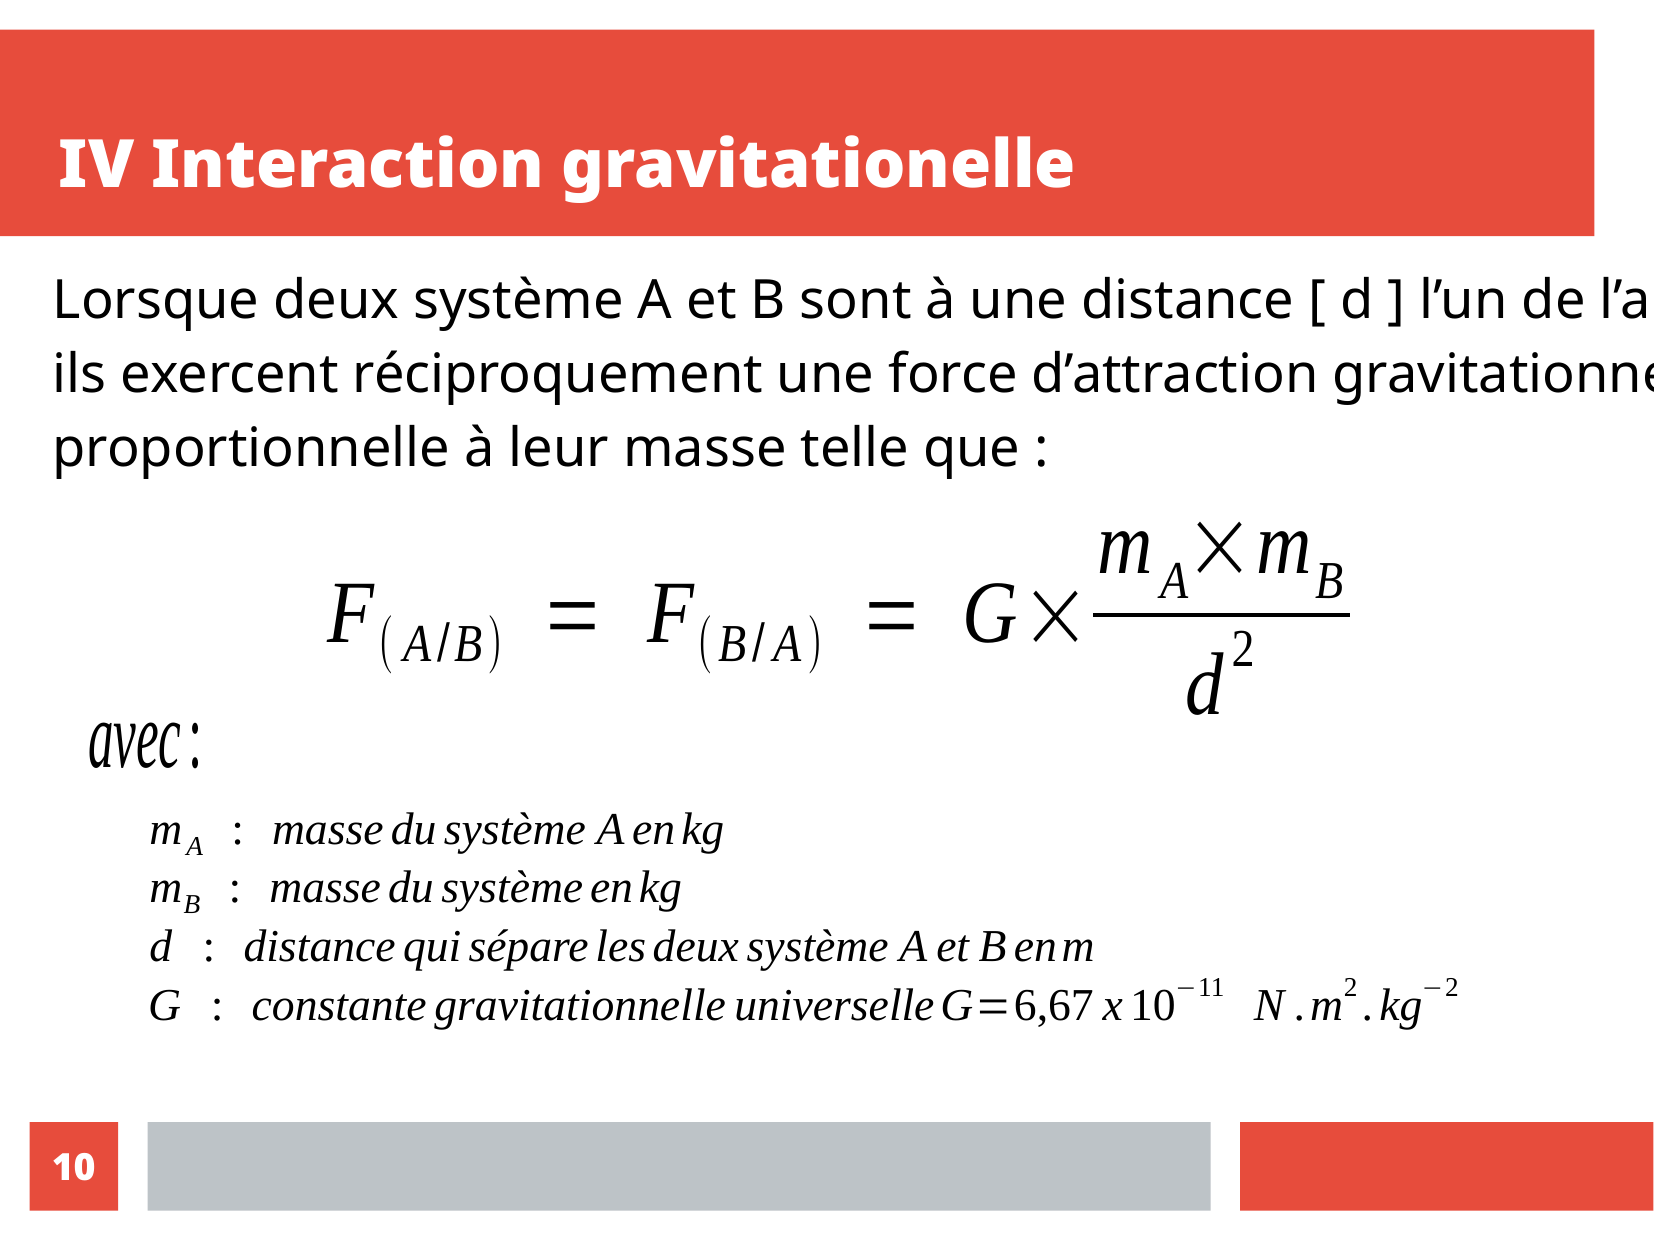

# IV Interaction gravitationelle
Lorsque deux système A et B sont à une distance [ d ] l’un de l’autre,
ils exercent réciproquement une force d’attraction gravitationnelle
proportionnelle à leur masse telle que :
10